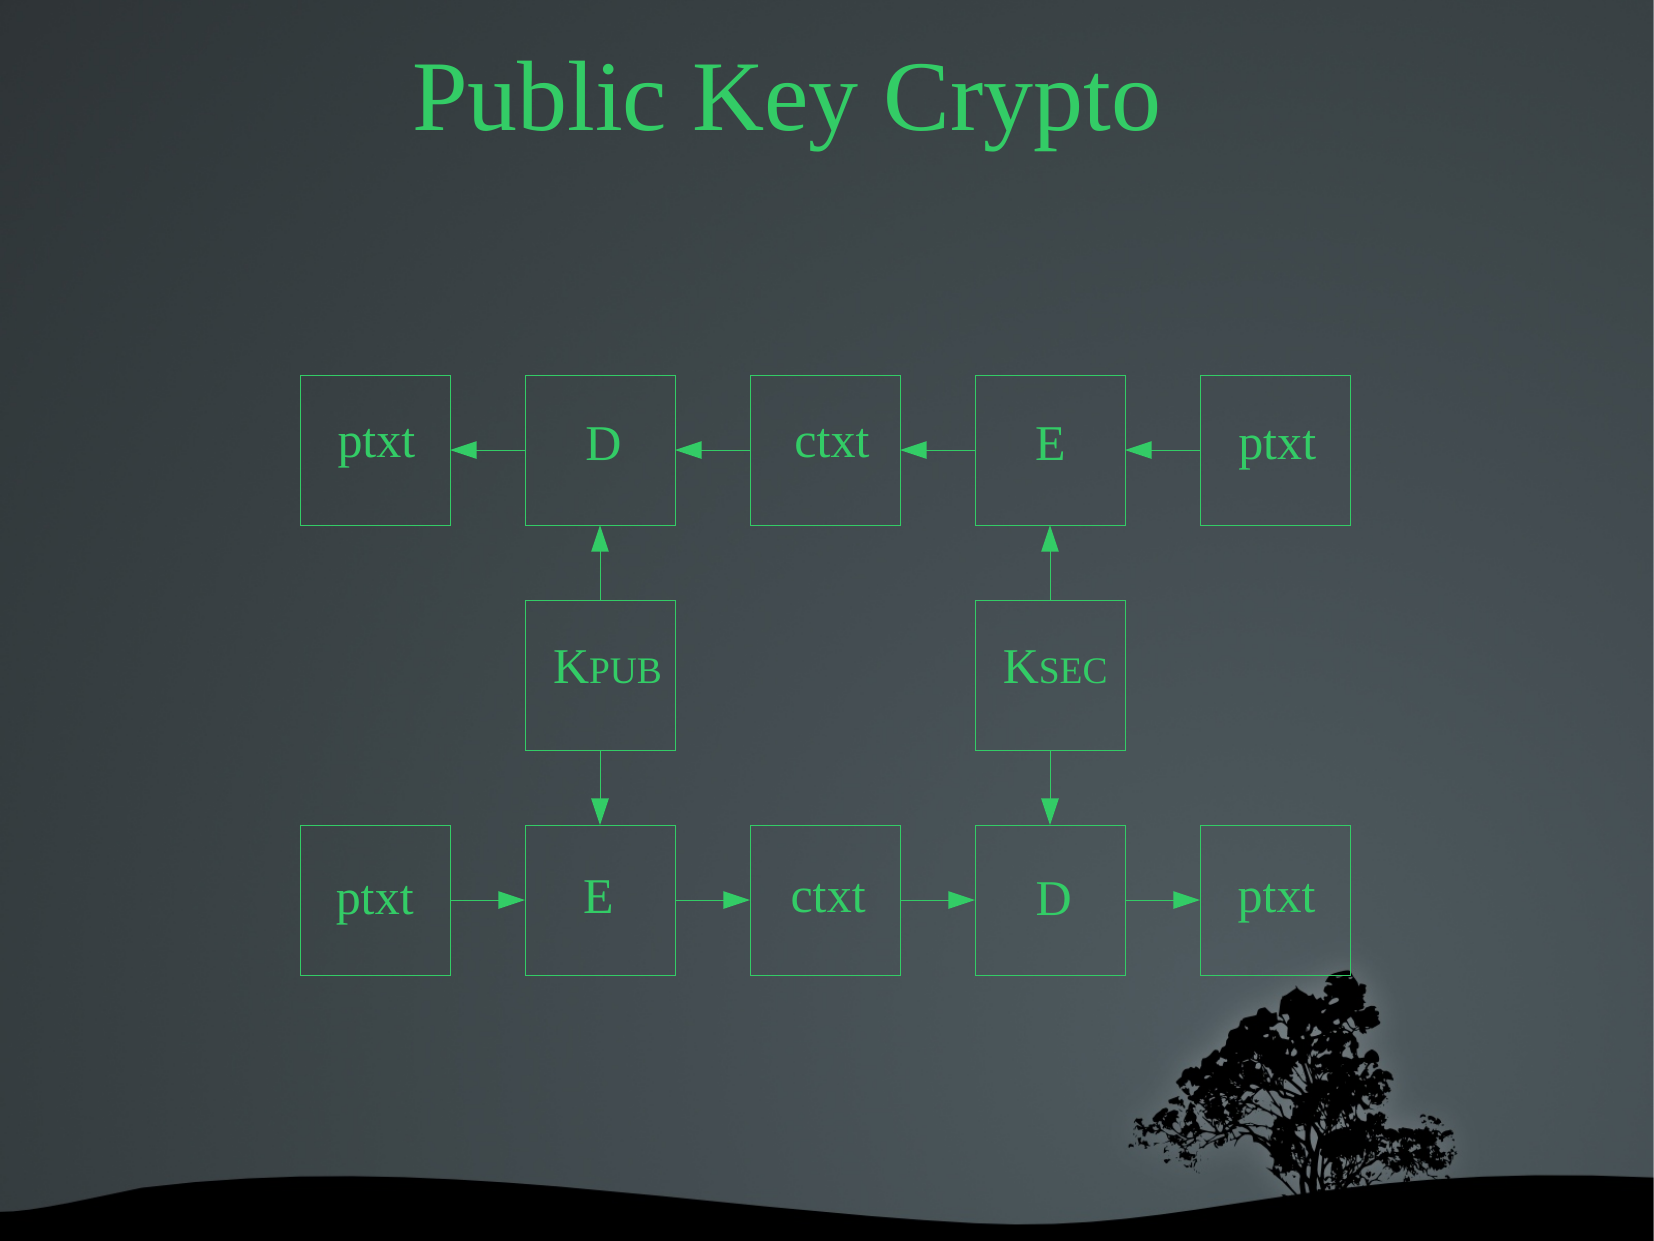

Public Key Crypto
ptxt
ctxt
ptxt
E
D
KPUB
KSEC
ptxt
ctxt
E
ptxt
D